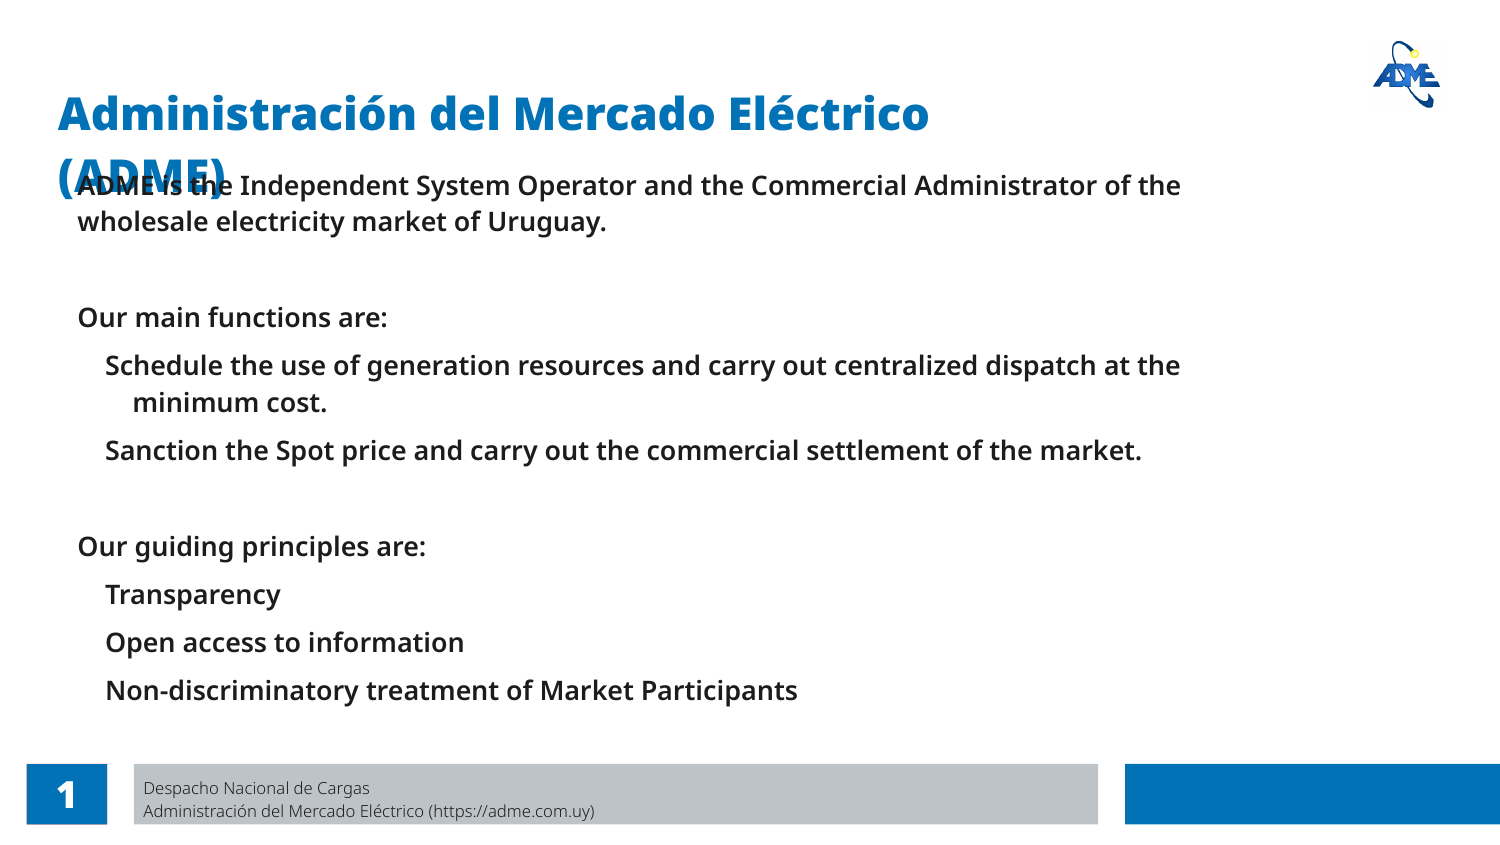

# Administración del Mercado Eléctrico (ADME)
ADME is the Independent System Operator and the Commercial Administrator of the wholesale electricity market of Uruguay.
Our main functions are:
Schedule the use of generation resources and carry out centralized dispatch at the minimum cost.
Sanction the Spot price and carry out the commercial settlement of the market.
Our guiding principles are:
Transparency
Open access to information
Non-discriminatory treatment of Market Participants
1